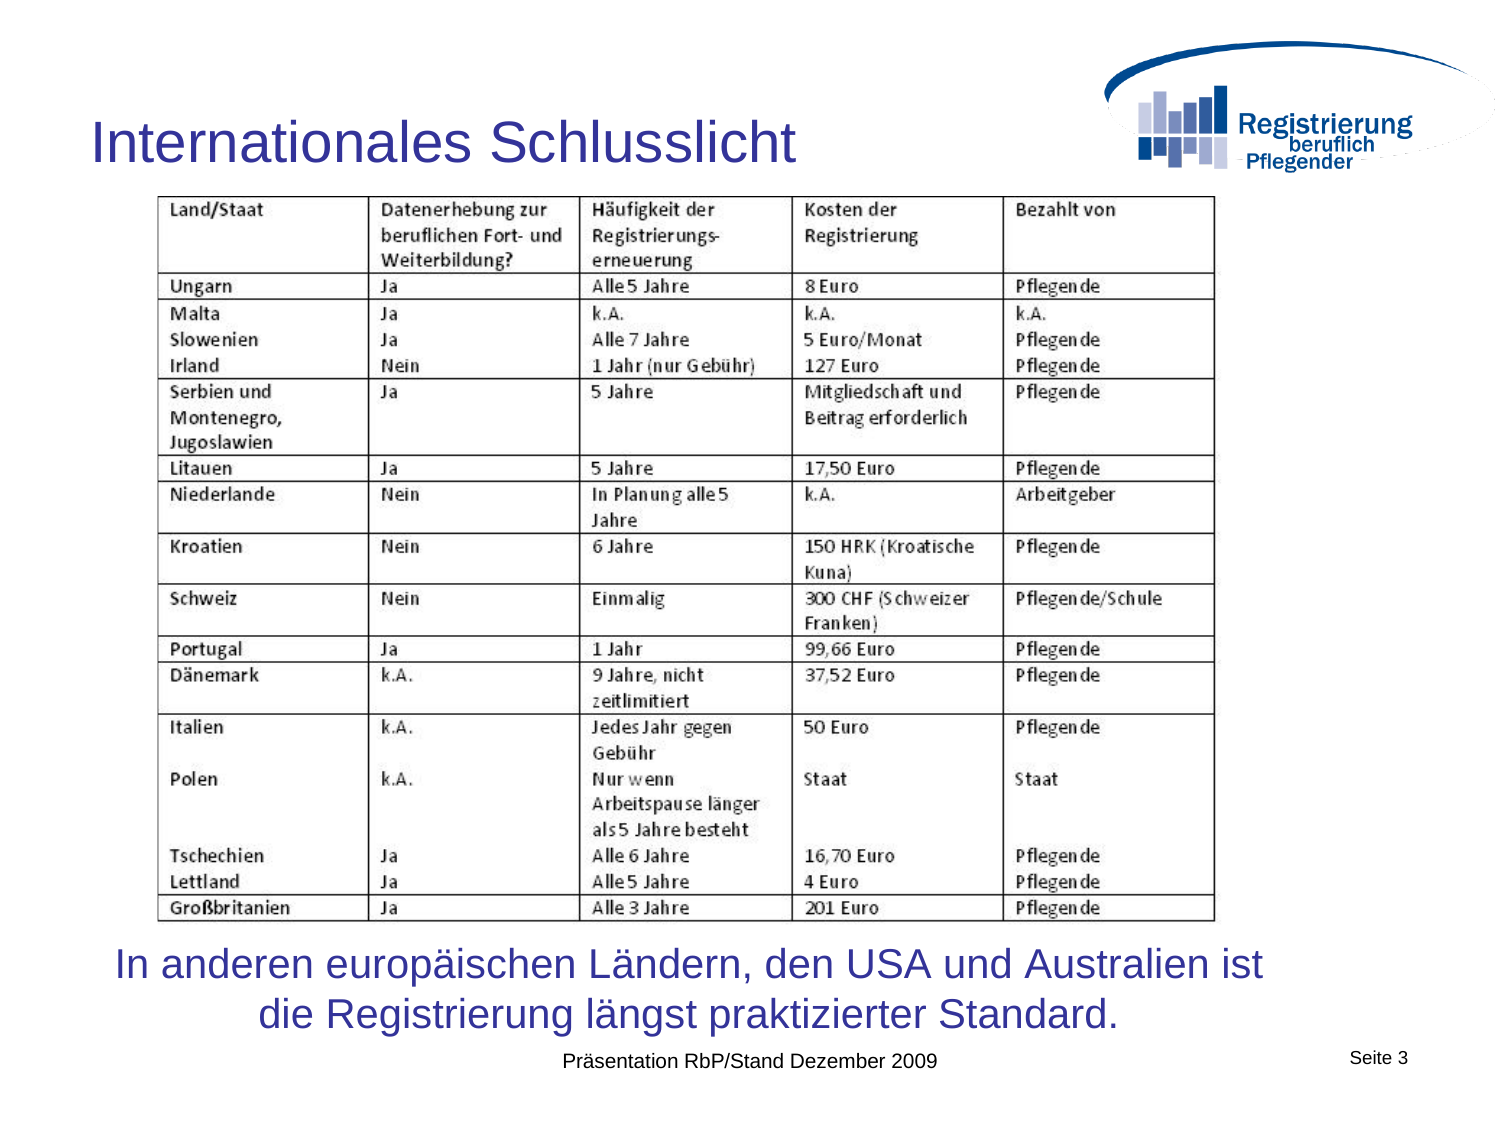

# Internationales Schlusslicht
In anderen europäischen Ländern, den USA und Australien ist die Registrierung längst praktizierter Standard.
Präsentation RbP/Stand Dezember 2009